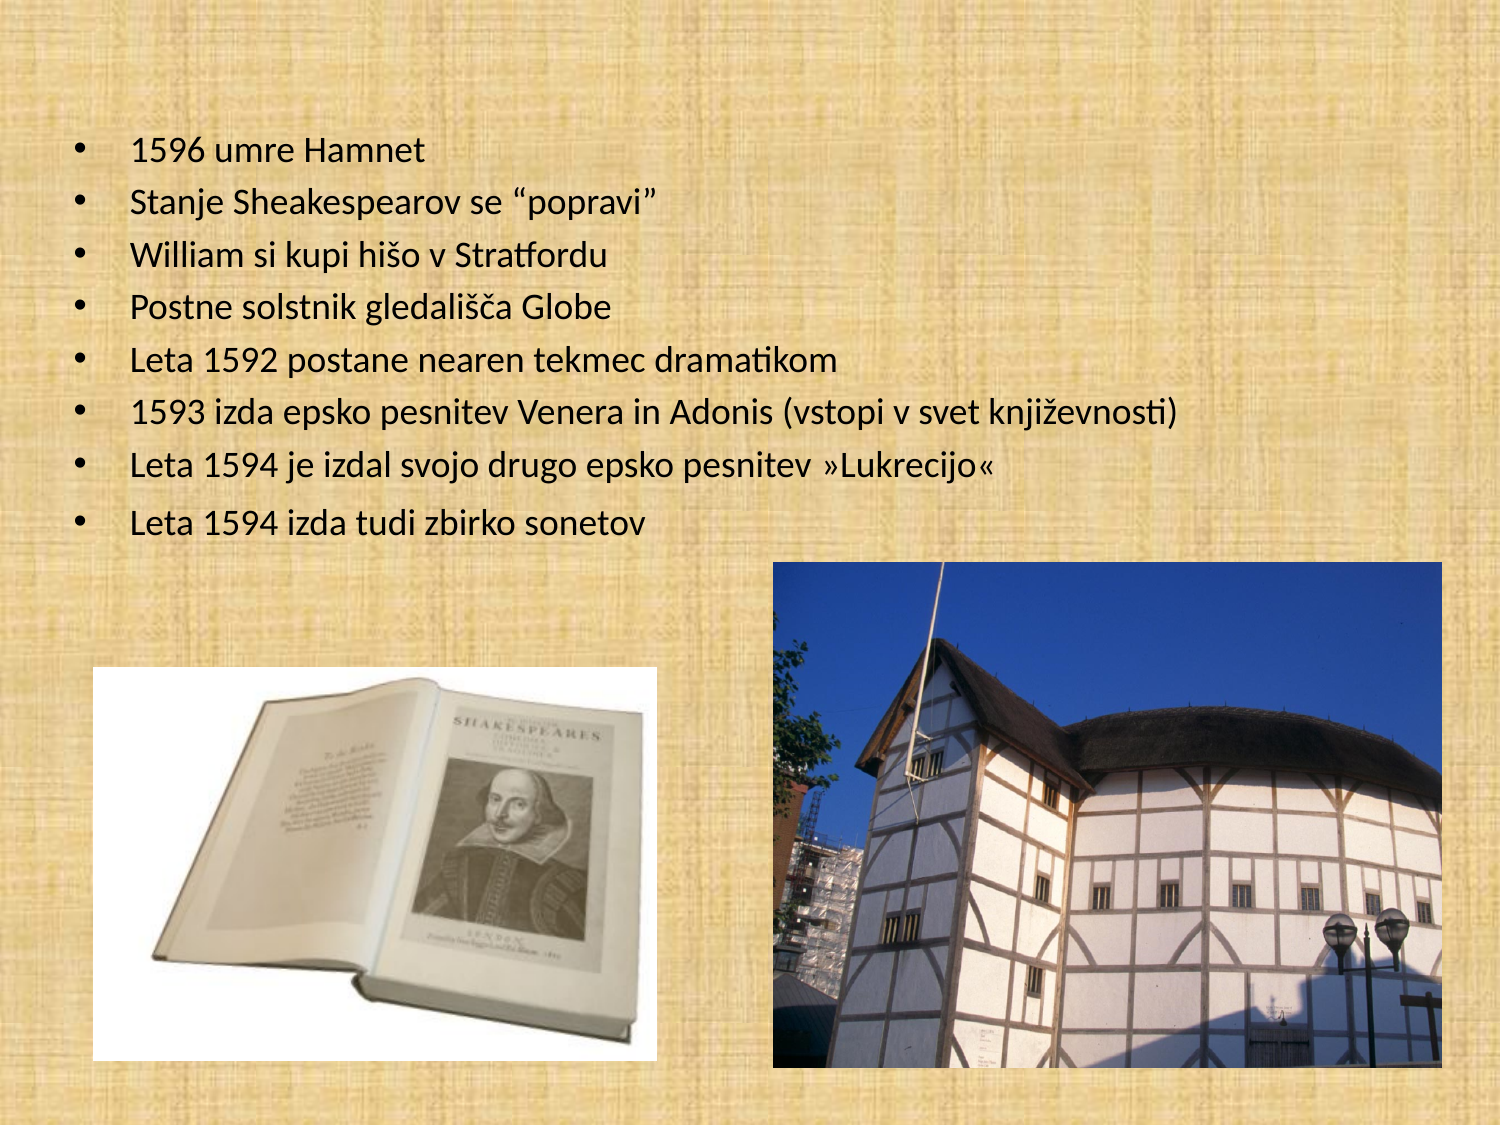

# 1596 umre Hamnet
Stanje Sheakespearov se “popravi”
William si kupi hišo v Stratfordu
Postne solstnik gledališča Globe
Leta 1592 postane nearen tekmec dramatikom
1593 izda epsko pesnitev Venera in Adonis (vstopi v svet književnosti)
Leta 1594 je izdal svojo drugo epsko pesnitev »Lukrecijo«
Leta 1594 izda tudi zbirko sonetov